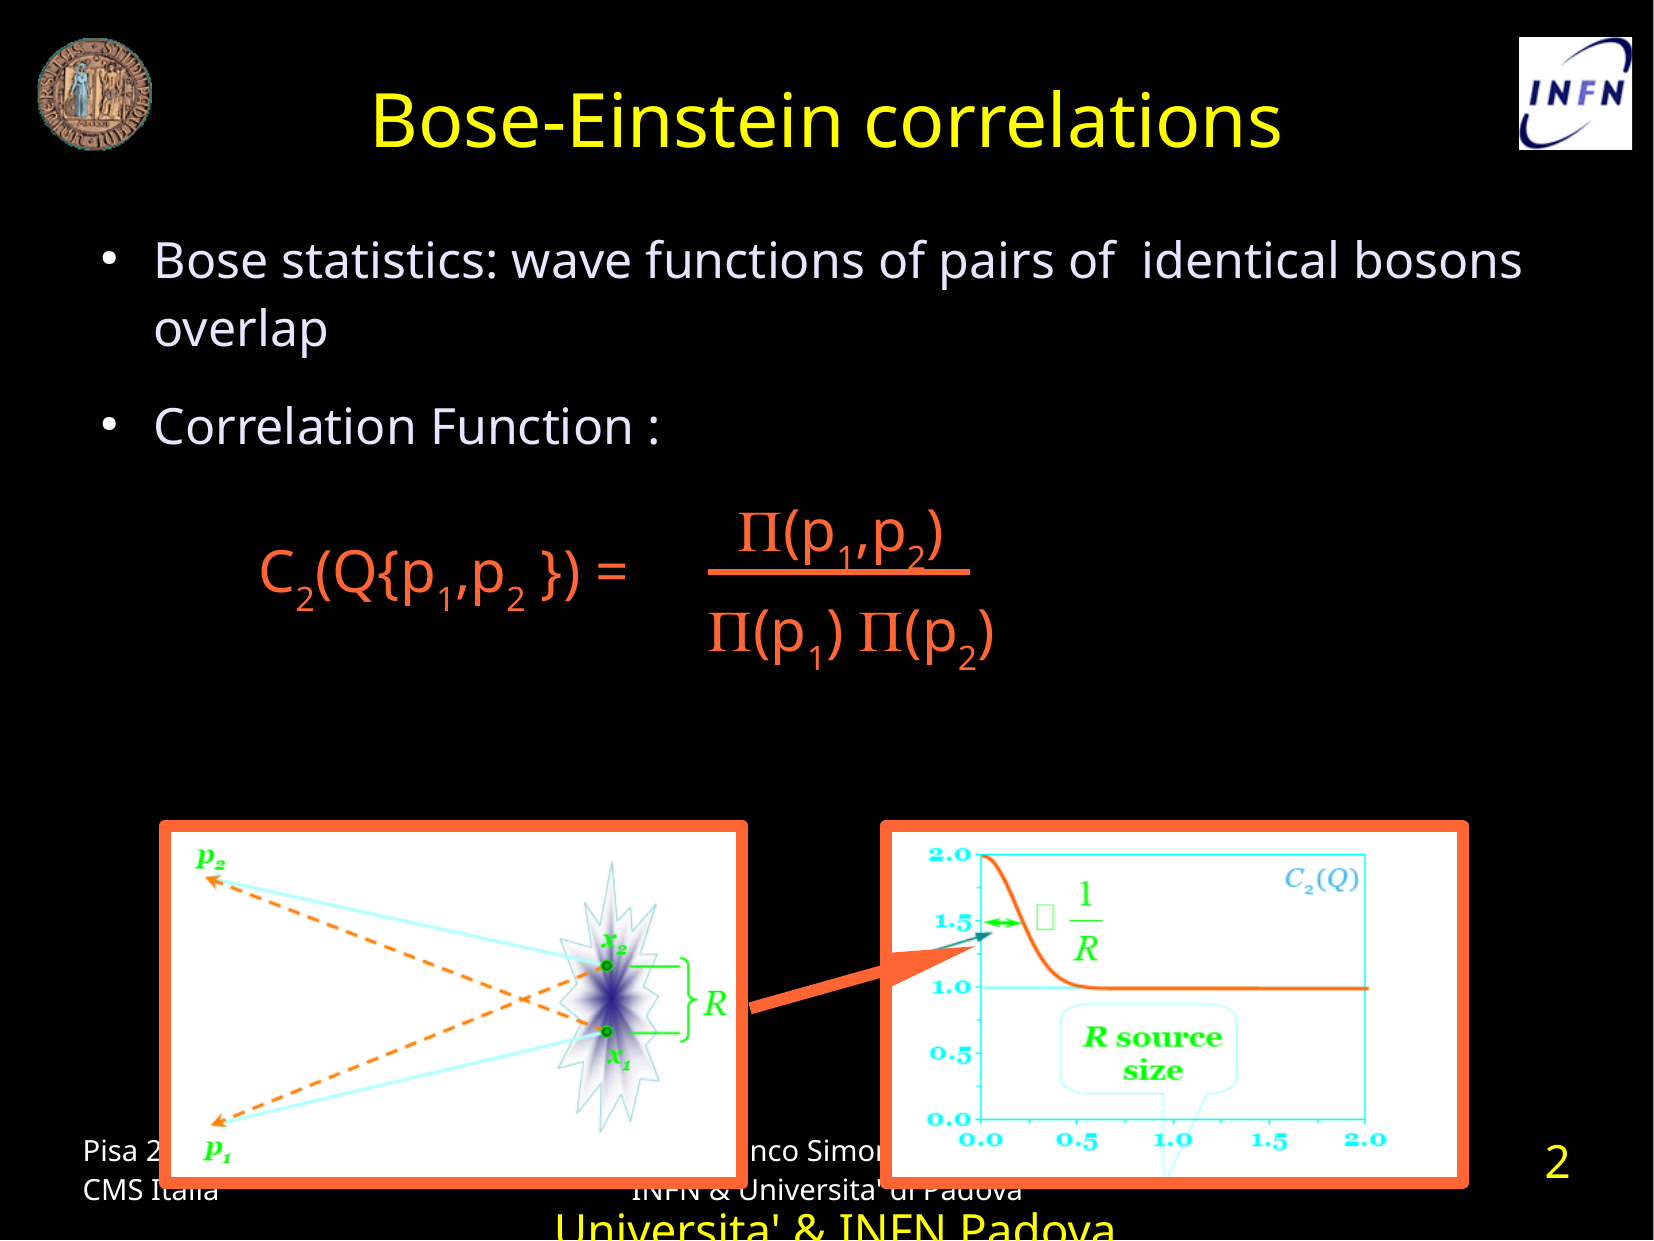

# Bose-Einstein correlations
Bose statistics: wave functions of pairs of identical bosons overlap
Correlation Function :
P(p1,p2)
C2(Q{p1,p2 }) =
P(p1) P(p2)
14/12/2009
2